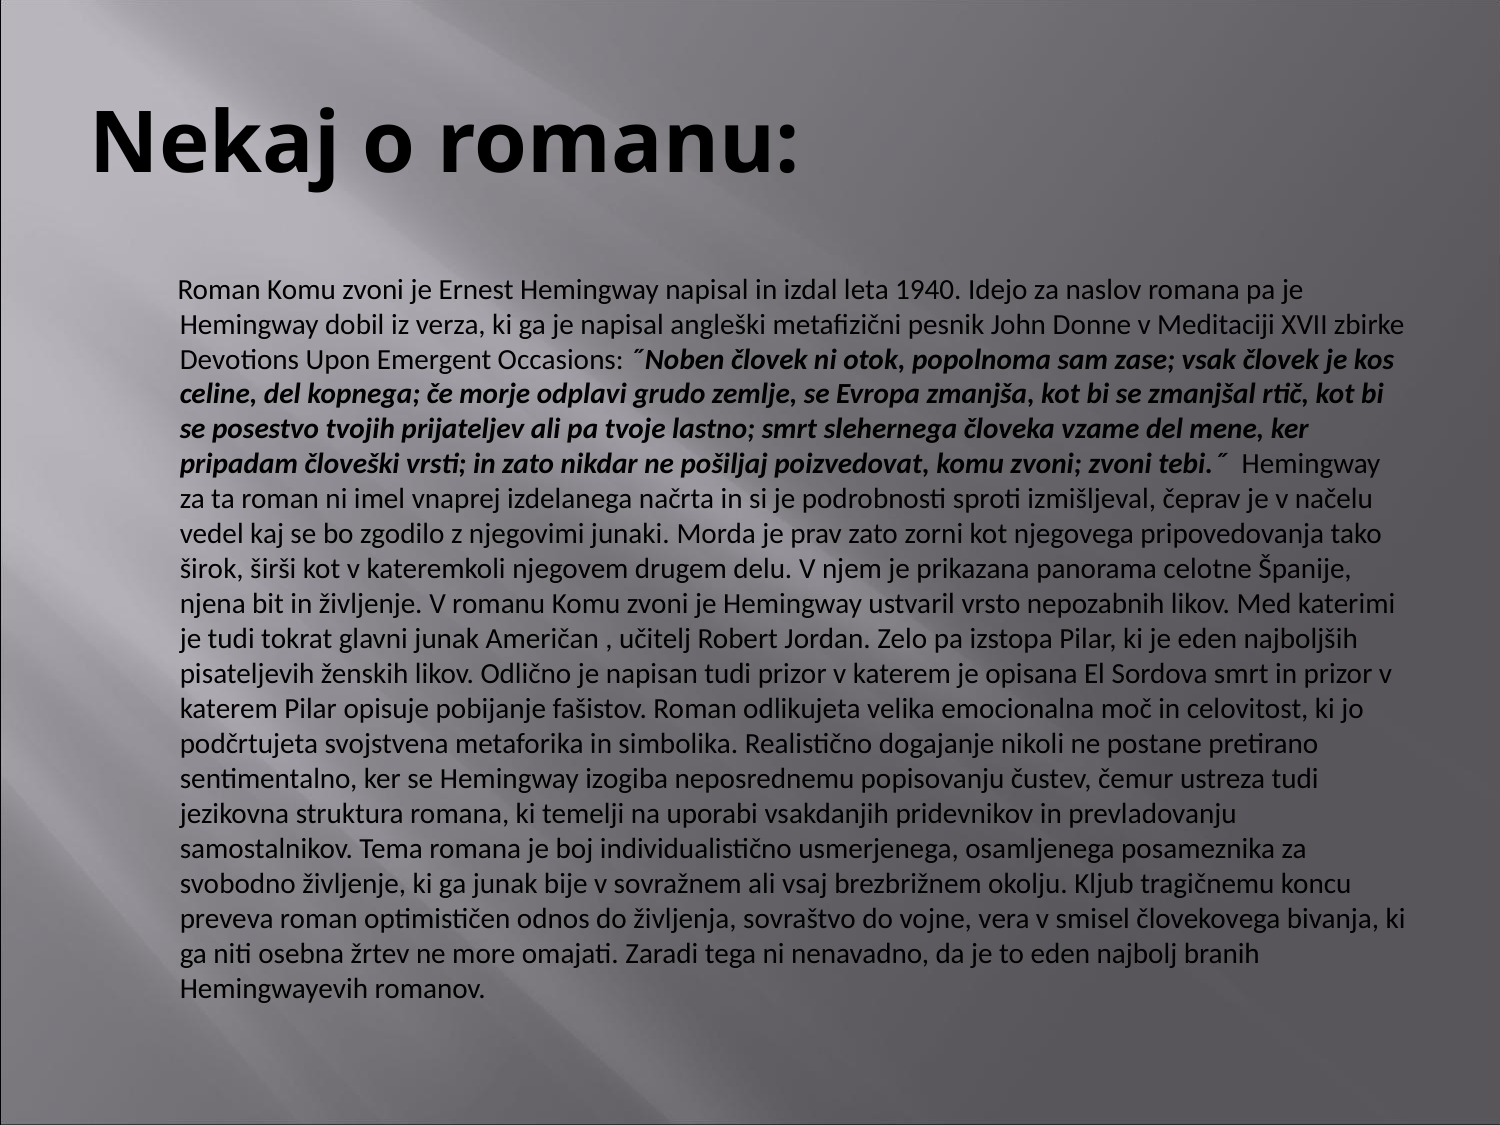

# Nekaj o romanu:
 Roman Komu zvoni je Ernest Hemingway napisal in izdal leta 1940. Idejo za naslov romana pa je Hemingway dobil iz verza, ki ga je napisal angleški metafizični pesnik John Donne v Meditaciji XVII zbirke Devotions Upon Emergent Occasions: ˝Noben človek ni otok, popolnoma sam zase; vsak človek je kos celine, del kopnega; če morje odplavi grudo zemlje, se Evropa zmanjša, kot bi se zmanjšal rtič, kot bi se posestvo tvojih prijateljev ali pa tvoje lastno; smrt slehernega človeka vzame del mene, ker pripadam človeški vrsti; in zato nikdar ne pošiljaj poizvedovat, komu zvoni; zvoni tebi.˝ Hemingway za ta roman ni imel vnaprej izdelanega načrta in si je podrobnosti sproti izmišljeval, čeprav je v načelu vedel kaj se bo zgodilo z njegovimi junaki. Morda je prav zato zorni kot njegovega pripovedovanja tako širok, širši kot v kateremkoli njegovem drugem delu. V njem je prikazana panorama celotne Španije, njena bit in življenje. V romanu Komu zvoni je Hemingway ustvaril vrsto nepozabnih likov. Med katerimi je tudi tokrat glavni junak Američan , učitelj Robert Jordan. Zelo pa izstopa Pilar, ki je eden najboljših pisateljevih ženskih likov. Odlično je napisan tudi prizor v katerem je opisana El Sordova smrt in prizor v katerem Pilar opisuje pobijanje fašistov. Roman odlikujeta velika emocionalna moč in celovitost, ki jo podčrtujeta svojstvena metaforika in simbolika. Realistično dogajanje nikoli ne postane pretirano sentimentalno, ker se Hemingway izogiba neposrednemu popisovanju čustev, čemur ustreza tudi jezikovna struktura romana, ki temelji na uporabi vsakdanjih pridevnikov in prevladovanju samostalnikov. Tema romana je boj individualistično usmerjenega, osamljenega posameznika za svobodno življenje, ki ga junak bije v sovražnem ali vsaj brezbrižnem okolju. Kljub tragičnemu koncu preveva roman optimističen odnos do življenja, sovraštvo do vojne, vera v smisel človekovega bivanja, ki ga niti osebna žrtev ne more omajati. Zaradi tega ni nenavadno, da je to eden najbolj branih Hemingwayevih romanov.